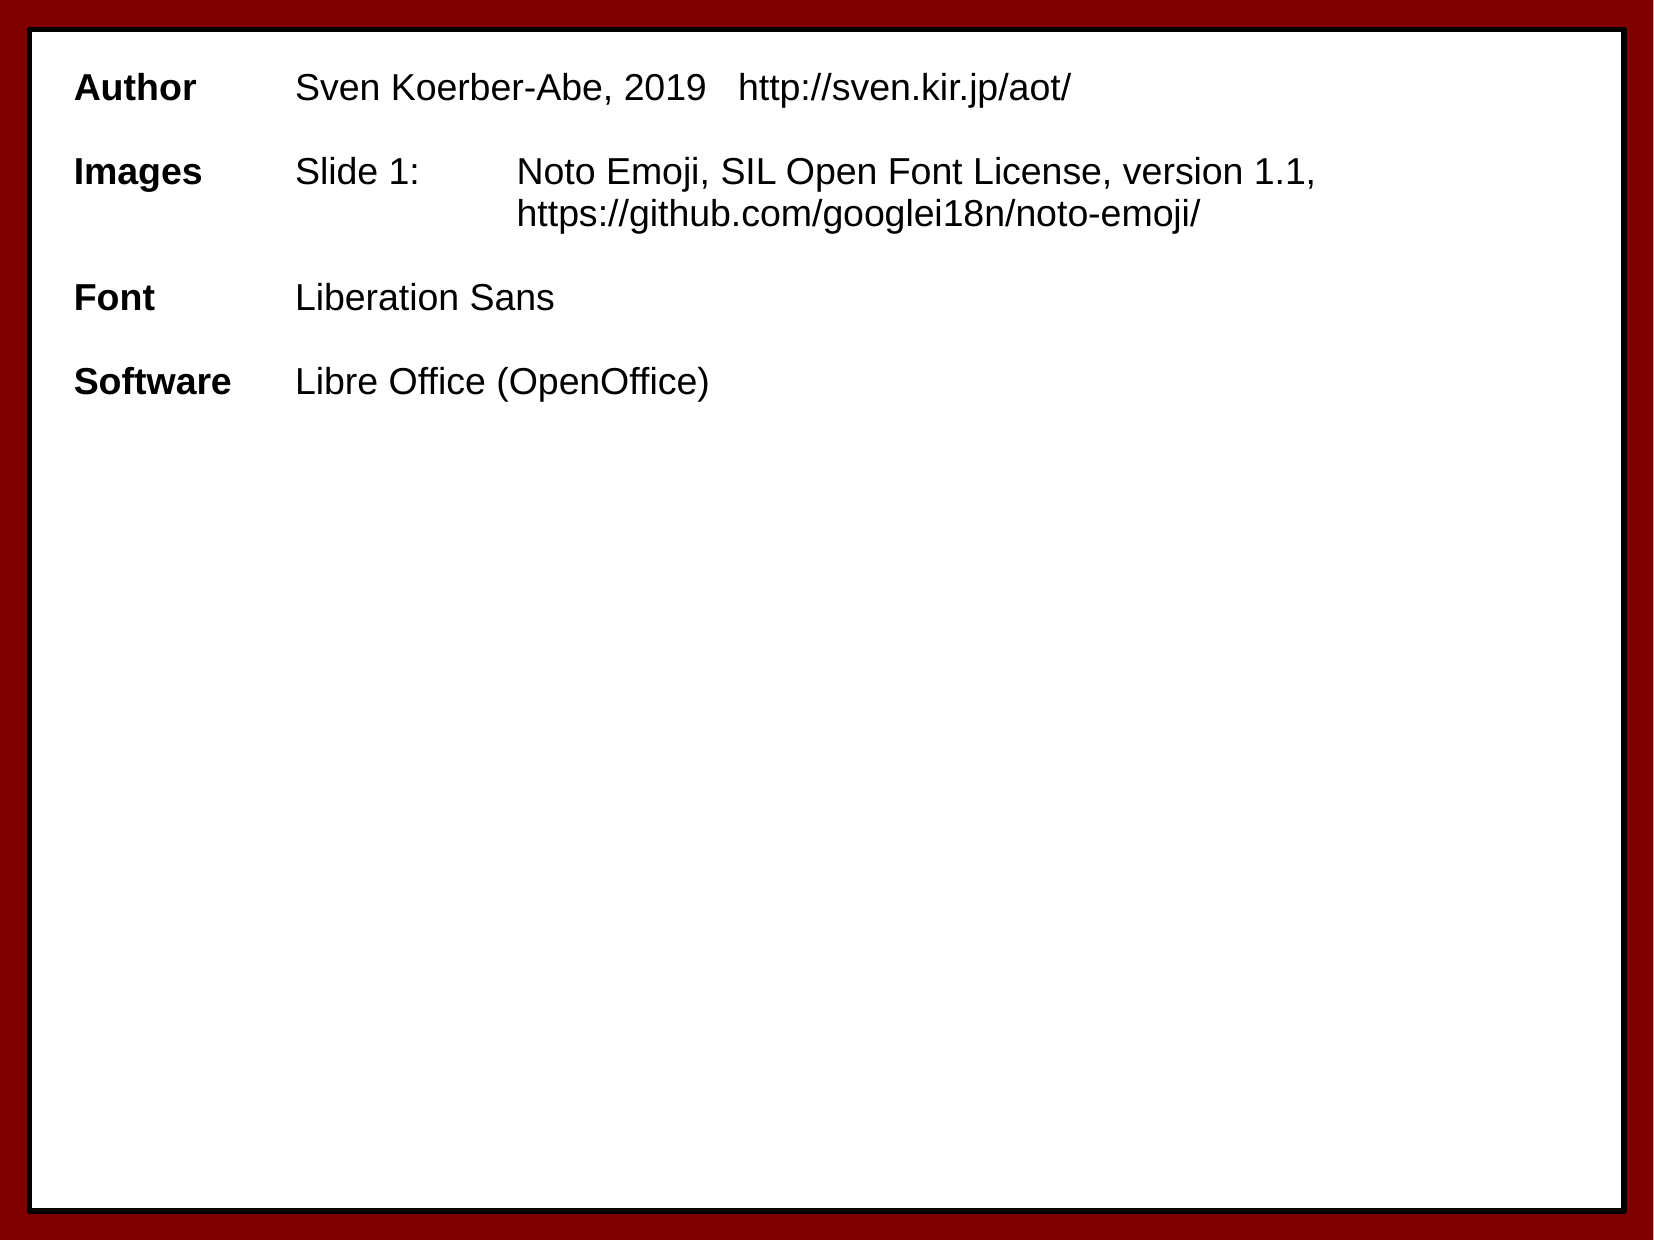

Author		Sven Koerber-Abe, 2019	http://sven.kir.jp/aot/
Images		Slide 1:		Noto Emoji, SIL Open Font License, version 1.1,
						https://github.com/googlei18n/noto-emoji/
Font		Liberation Sans
Software	Libre Office (OpenOffice)